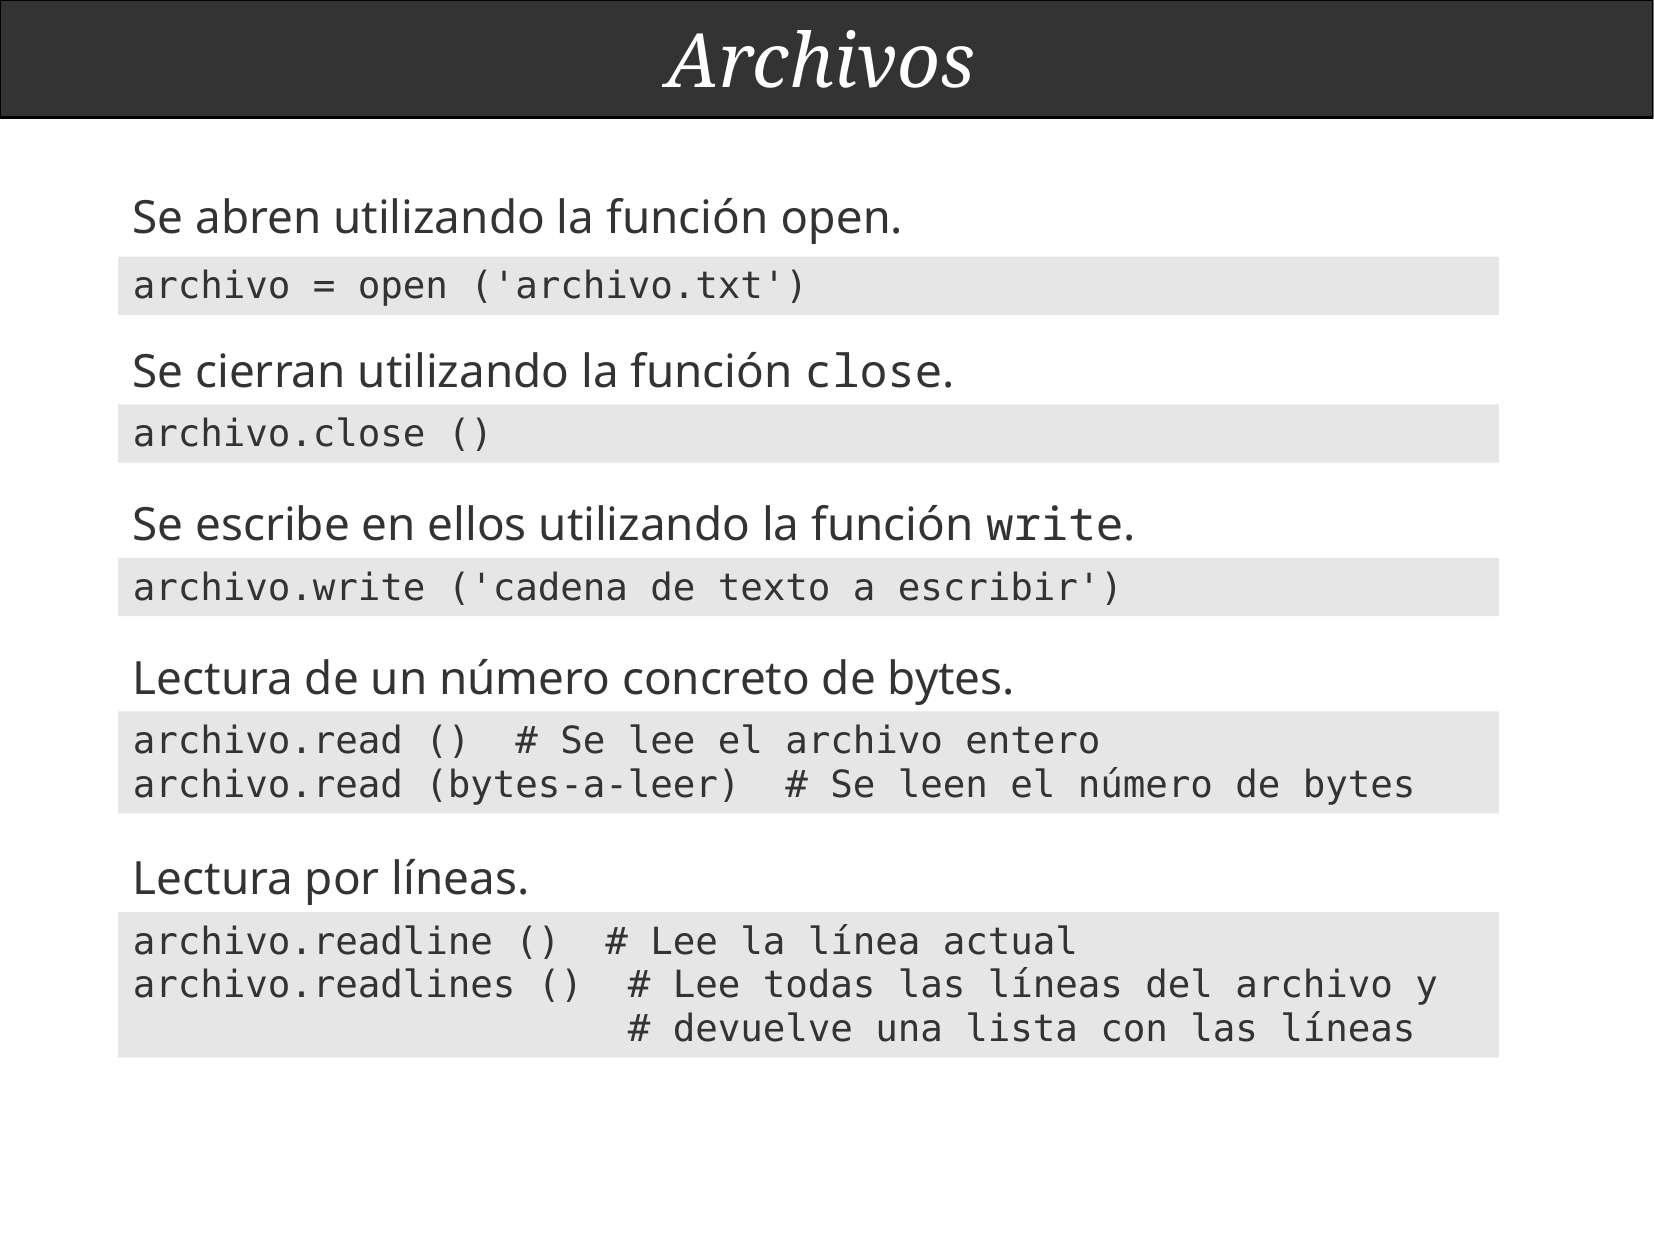

Archivos
Se abren utilizando la función open.
archivo = open ('archivo.txt')
Se cierran utilizando la función close.
archivo.close ()
Se escribe en ellos utilizando la función write.
archivo.write ('cadena de texto a escribir')
Lectura de un número concreto de bytes.
archivo.read () # Se lee el archivo entero
archivo.read (bytes-a-leer) # Se leen el número de bytes
Lectura por líneas.
archivo.readline () # Lee la línea actual
archivo.readlines () # Lee todas las líneas del archivo y
 # devuelve una lista con las líneas